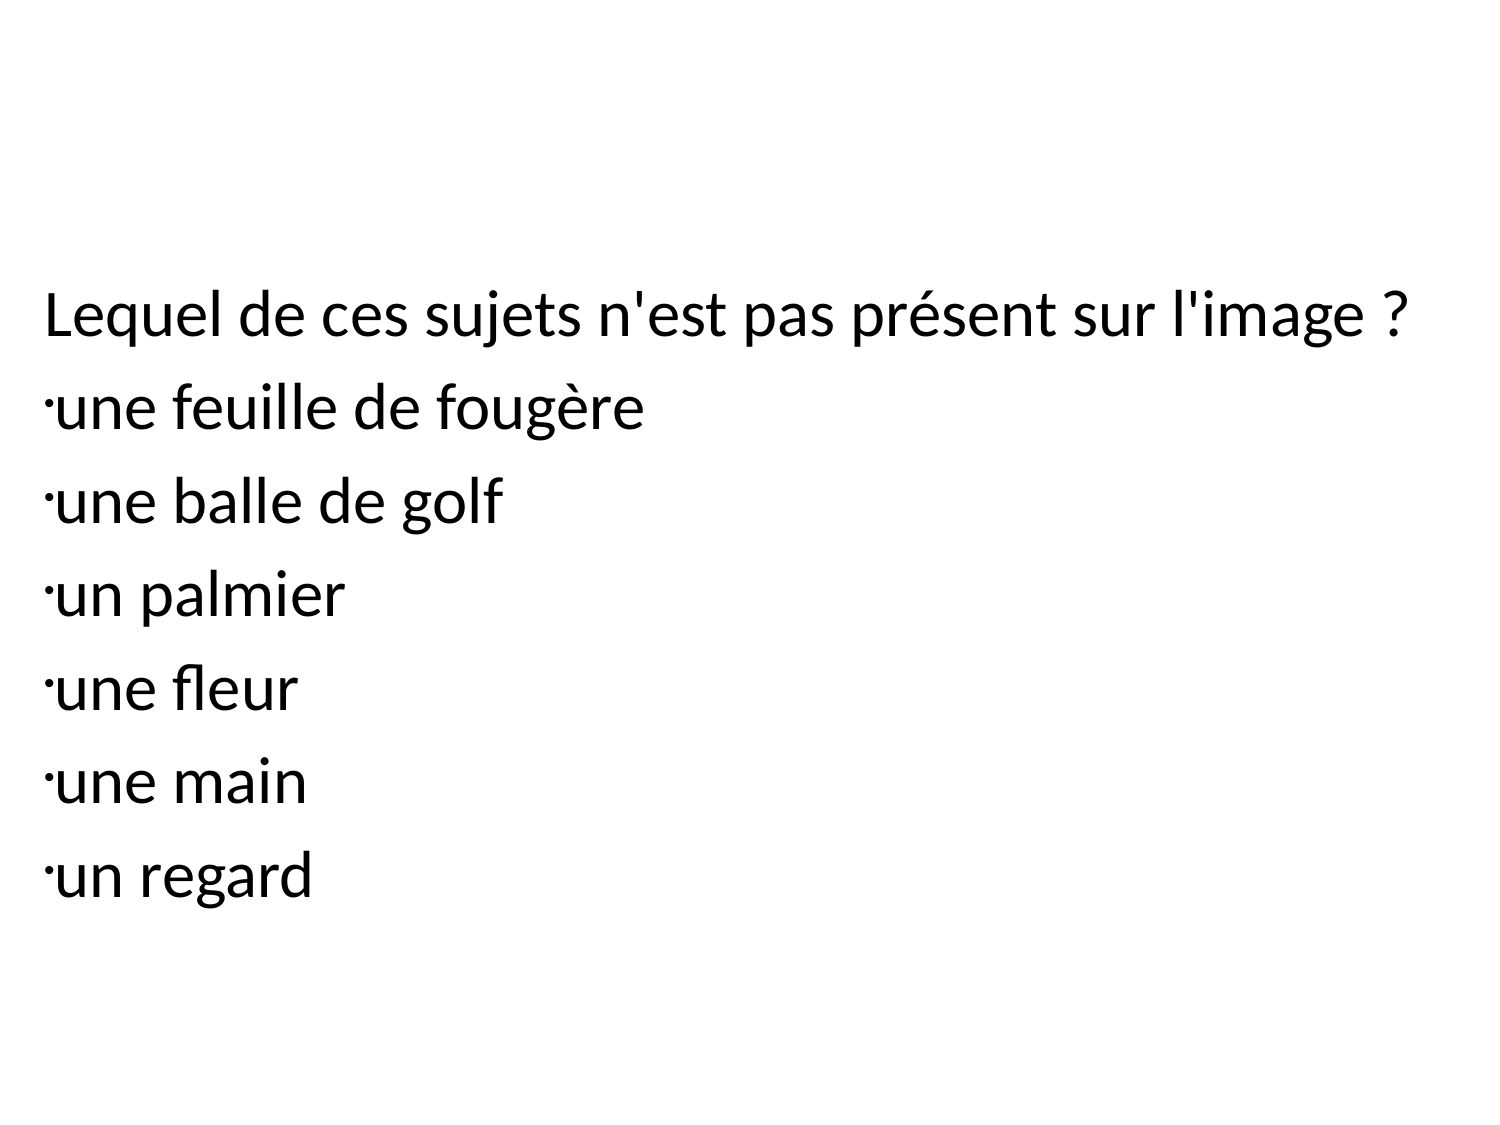

#
Lequel de ces sujets n'est pas présent sur l'image ?
une feuille de fougère
une balle de golf
un palmier
une fleur
une main
un regard